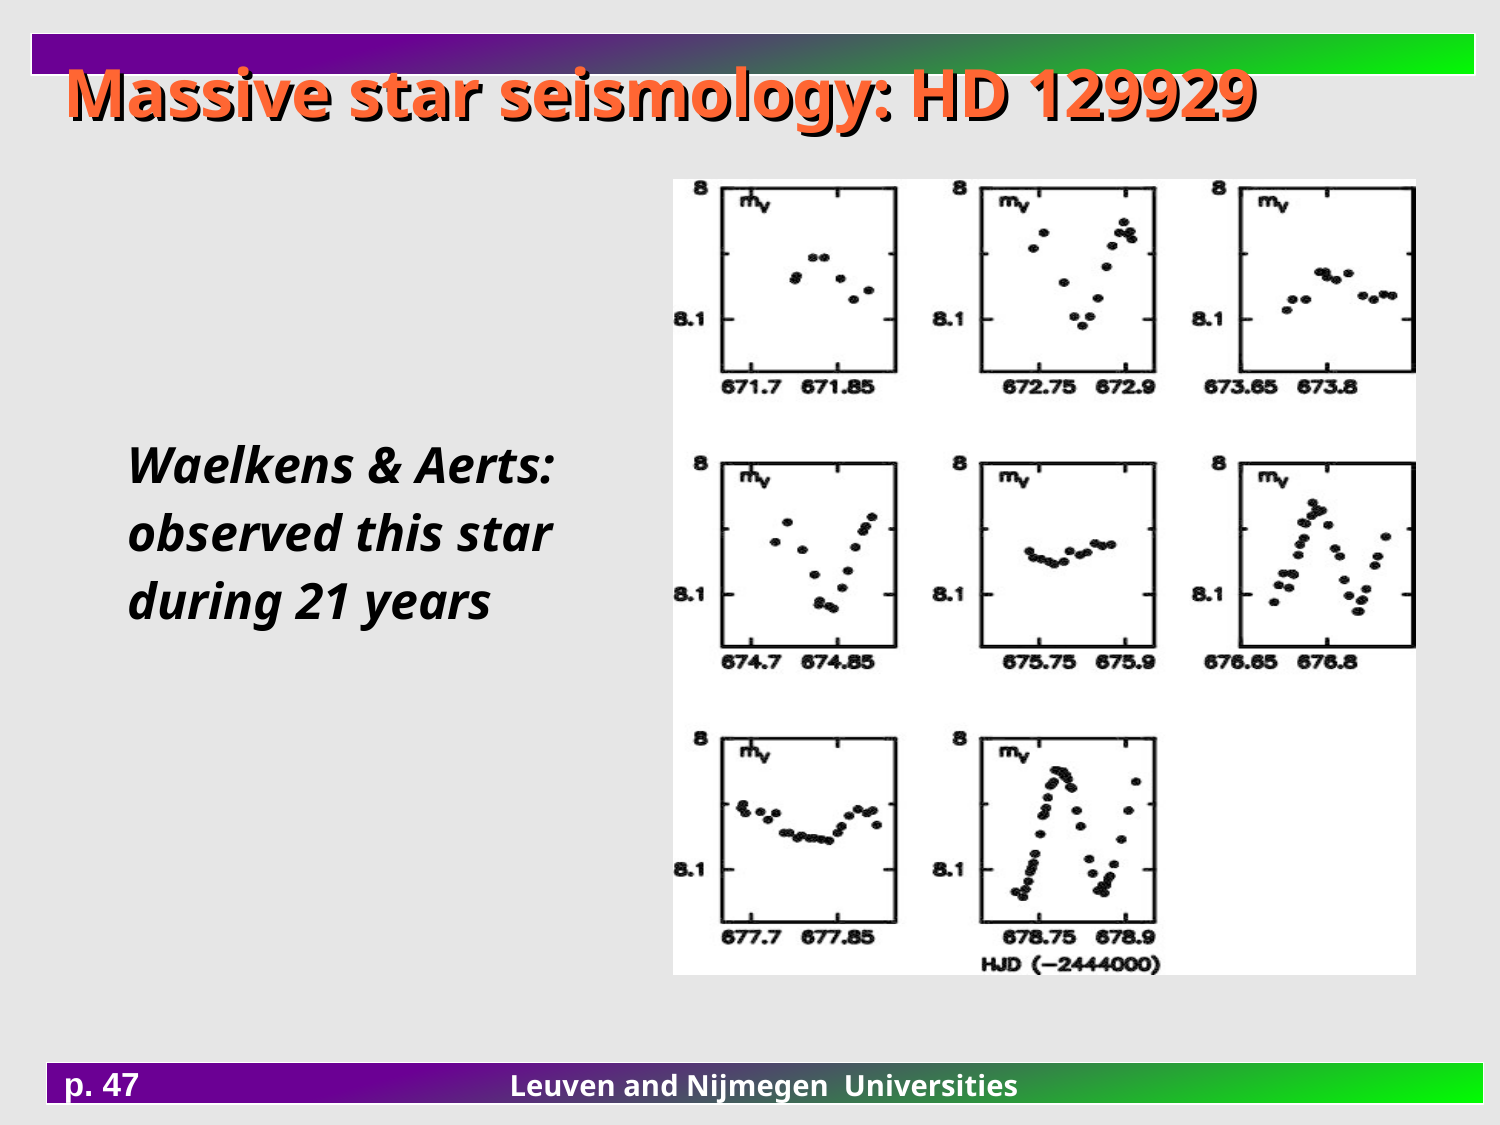

# Massive star seismology: HD 129929
Waelkens & Aerts:
observed this star
during 21 years